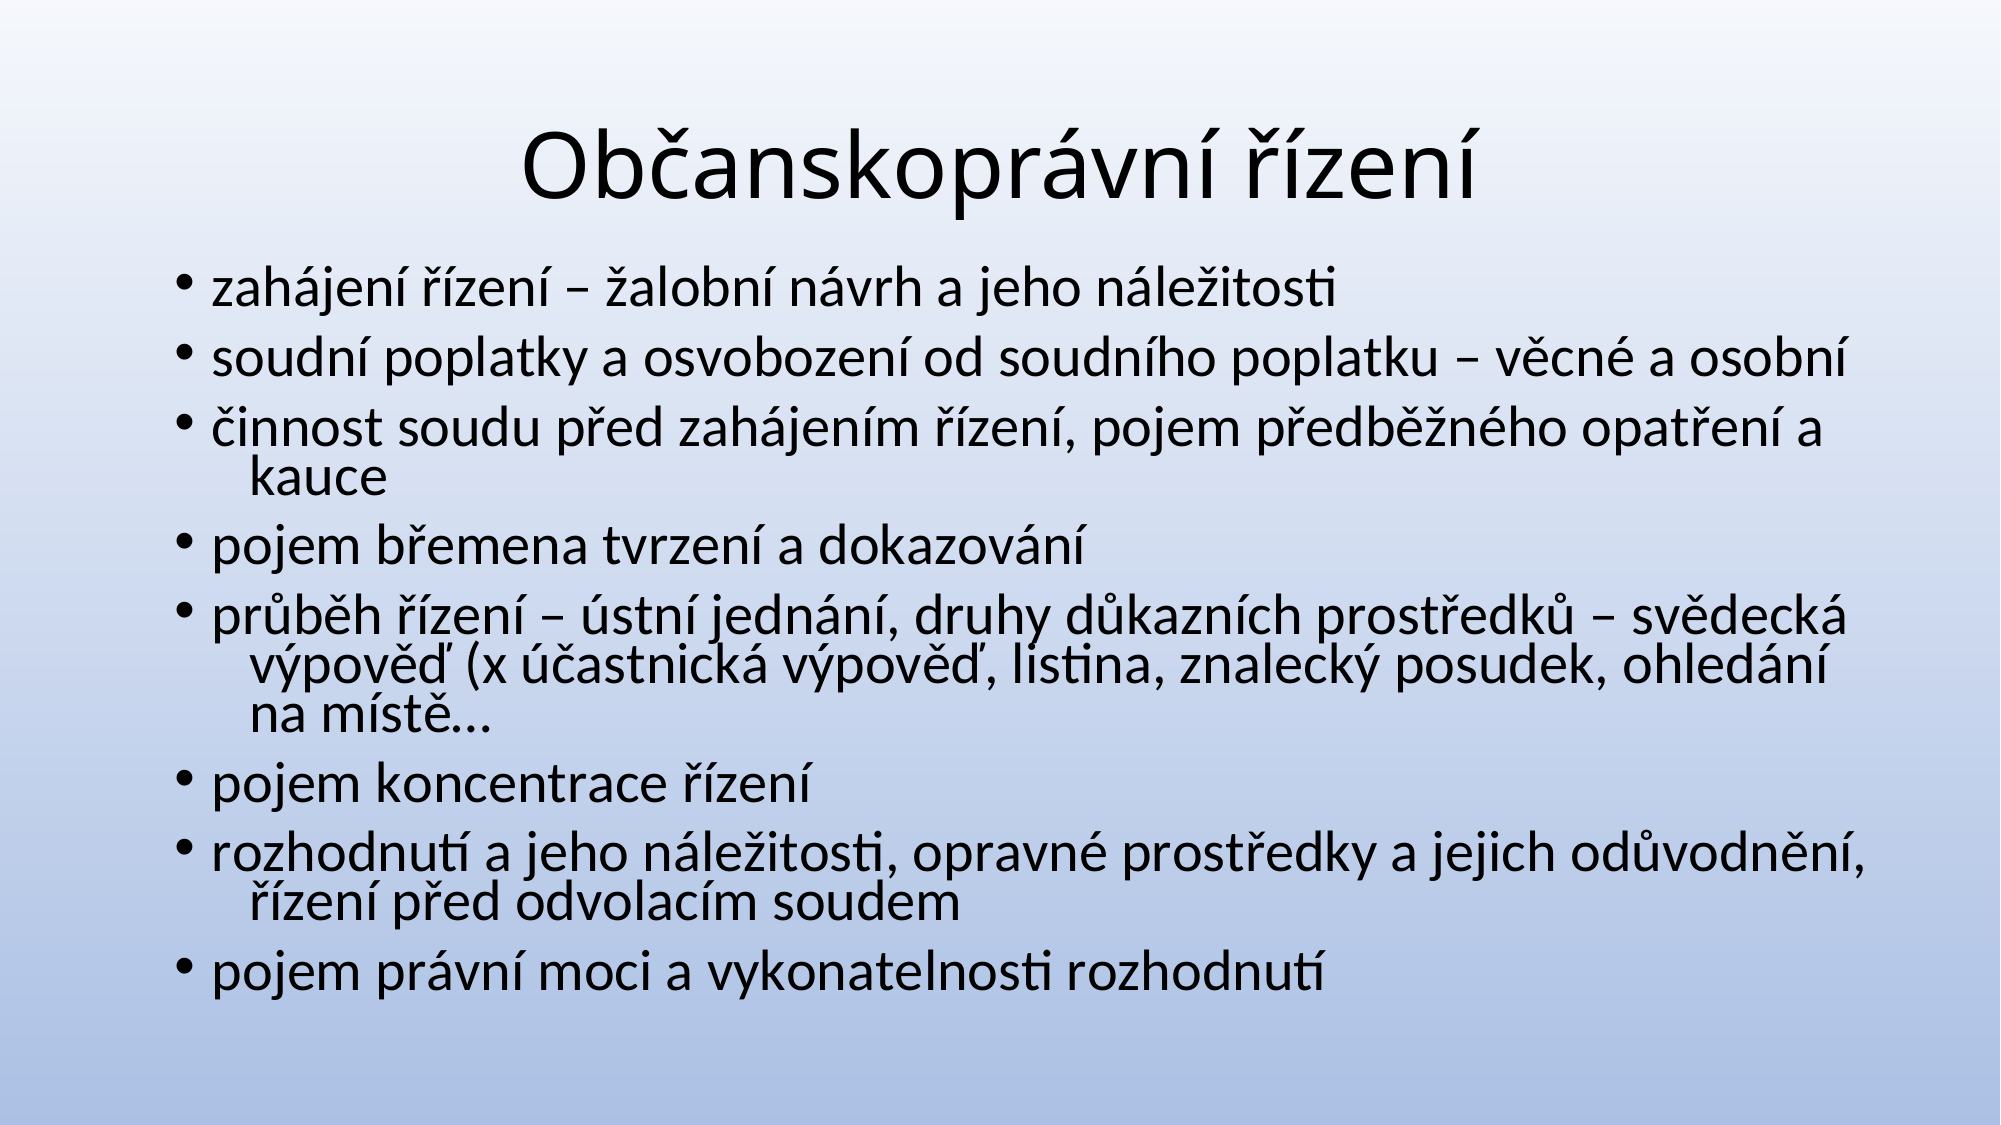

# Občanskoprávní řízení
zahájení řízení – žalobní návrh a jeho náležitosti
soudní poplatky a osvobození od soudního poplatku – věcné a osobní
činnost soudu před zahájením řízení, pojem předběžného opatření a kauce
pojem břemena tvrzení a dokazování
průběh řízení – ústní jednání, druhy důkazních prostředků – svědecká výpověď (x účastnická výpověď, listina, znalecký posudek, ohledání na místě…
pojem koncentrace řízení
rozhodnutí a jeho náležitosti, opravné prostředky a jejich odůvodnění, řízení před odvolacím soudem
pojem právní moci a vykonatelnosti rozhodnutí